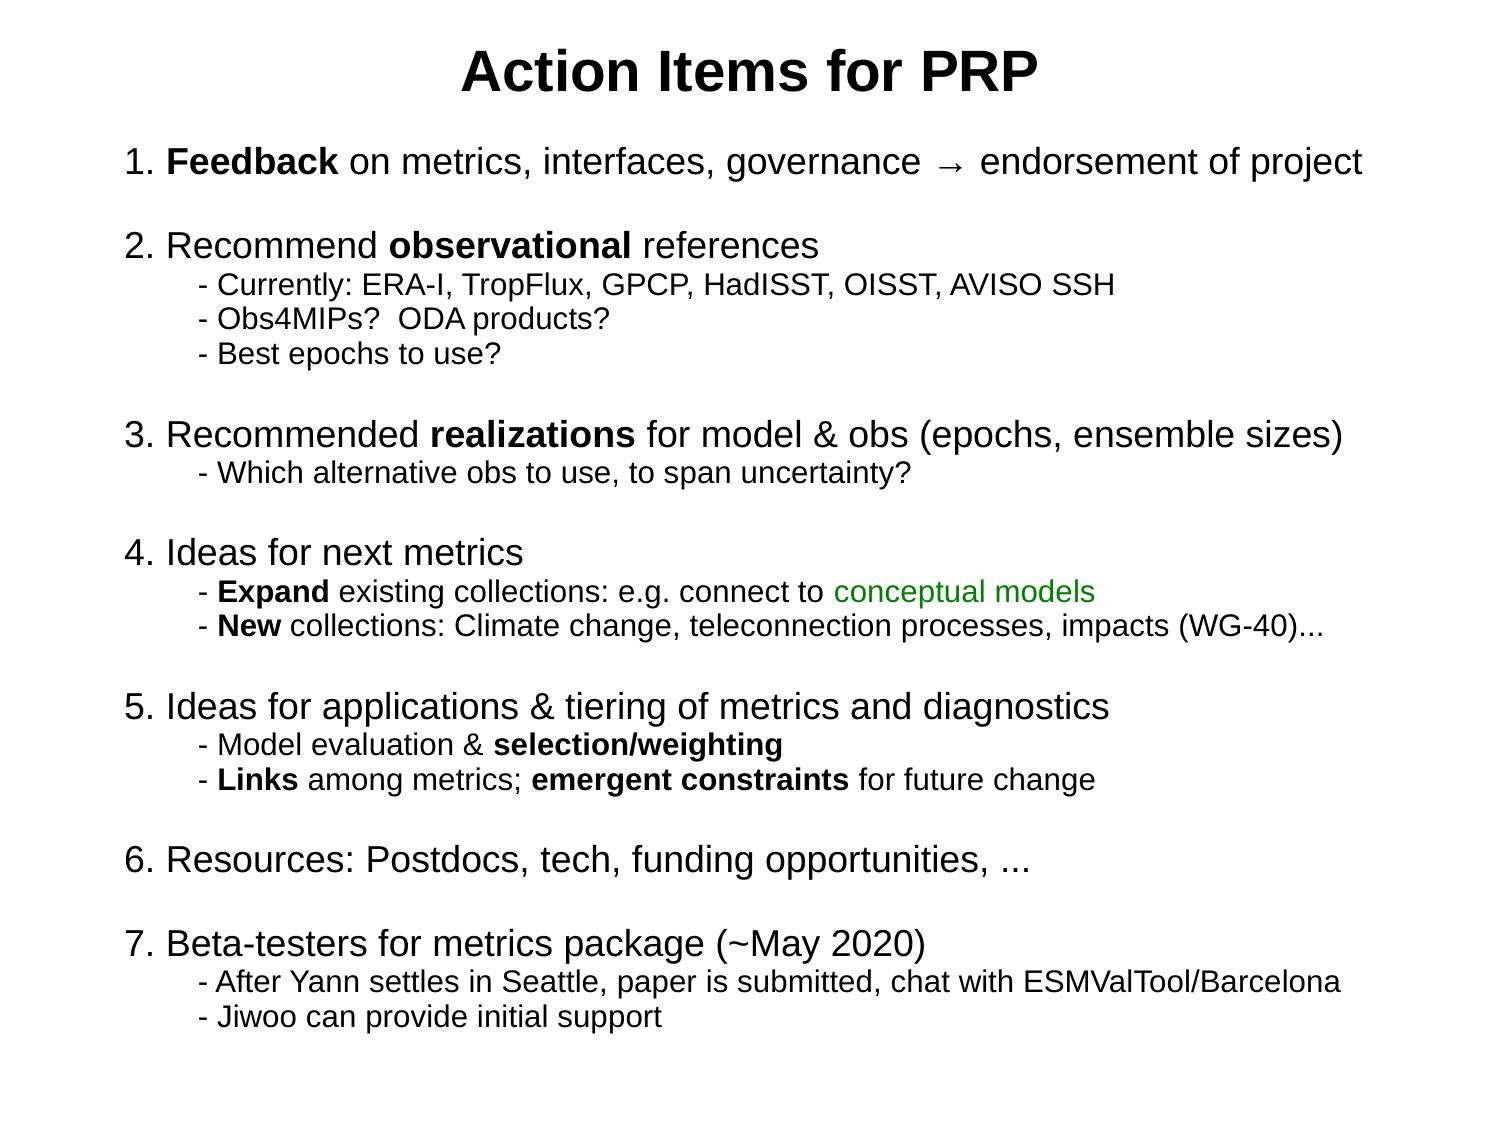

# Action Items for PRP
1. Feedback on metrics, interfaces, governance → endorsement of project
2. Recommend observational references
	- Currently: ERA-I, TropFlux, GPCP, HadISST, OISST, AVISO SSH
	- Obs4MIPs? ODA products?
	- Best epochs to use?
3. Recommended realizations for model & obs (epochs, ensemble sizes)
	- Which alternative obs to use, to span uncertainty?
4. Ideas for next metrics
	- Expand existing collections: e.g. connect to conceptual models
	- New collections: Climate change, teleconnection processes, impacts (WG-40)...
5. Ideas for applications & tiering of metrics and diagnostics
	- Model evaluation & selection/weighting
	- Links among metrics; emergent constraints for future change
6. Resources: Postdocs, tech, funding opportunities, ...
7. Beta-testers for metrics package (~May 2020)
	- After Yann settles in Seattle, paper is submitted, chat with ESMValTool/Barcelona
	- Jiwoo can provide initial support